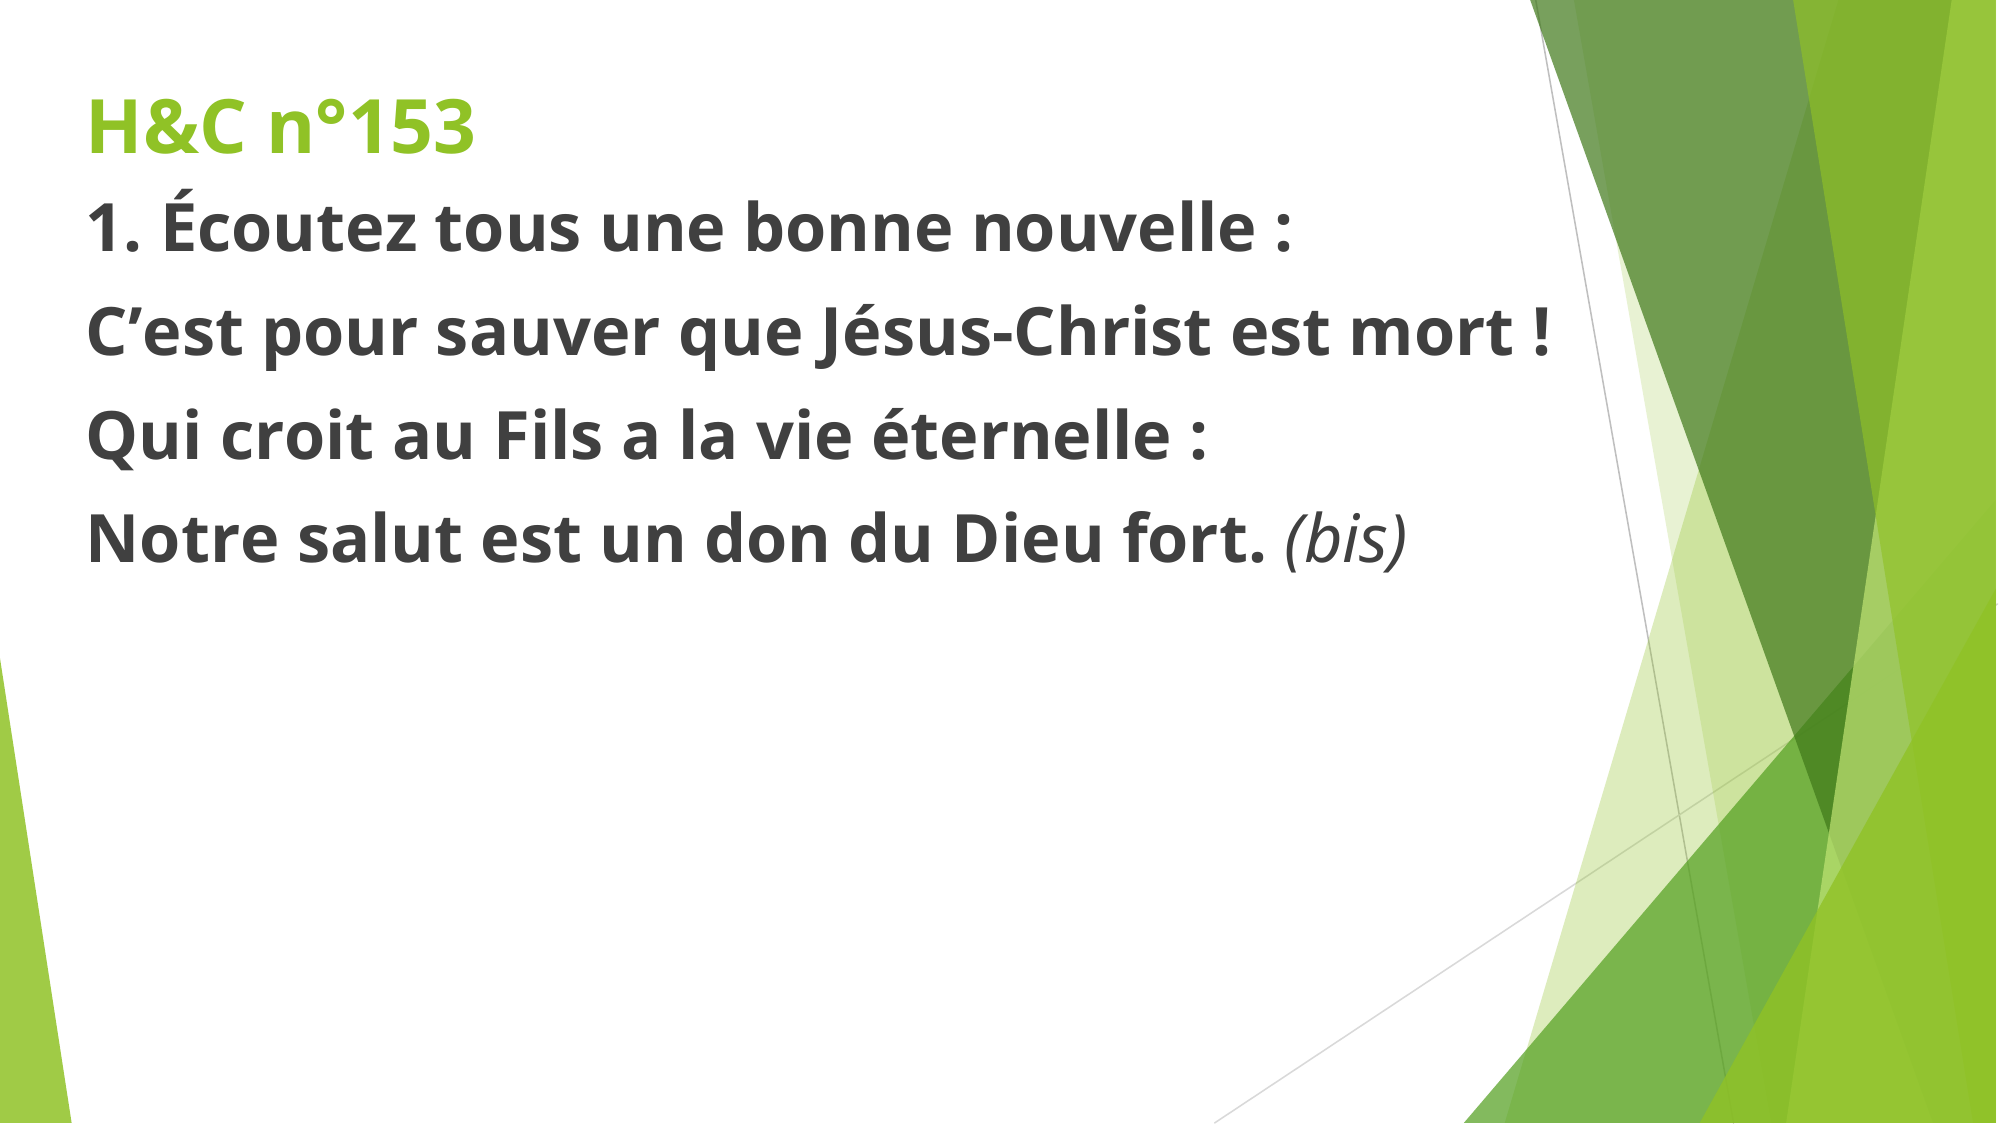

H&C n°153
1. Écoutez tous une bonne nouvelle :
C’est pour sauver que Jésus-Christ est mort !
Qui croit au Fils a la vie éternelle :
Notre salut est un don du Dieu fort. (bis)